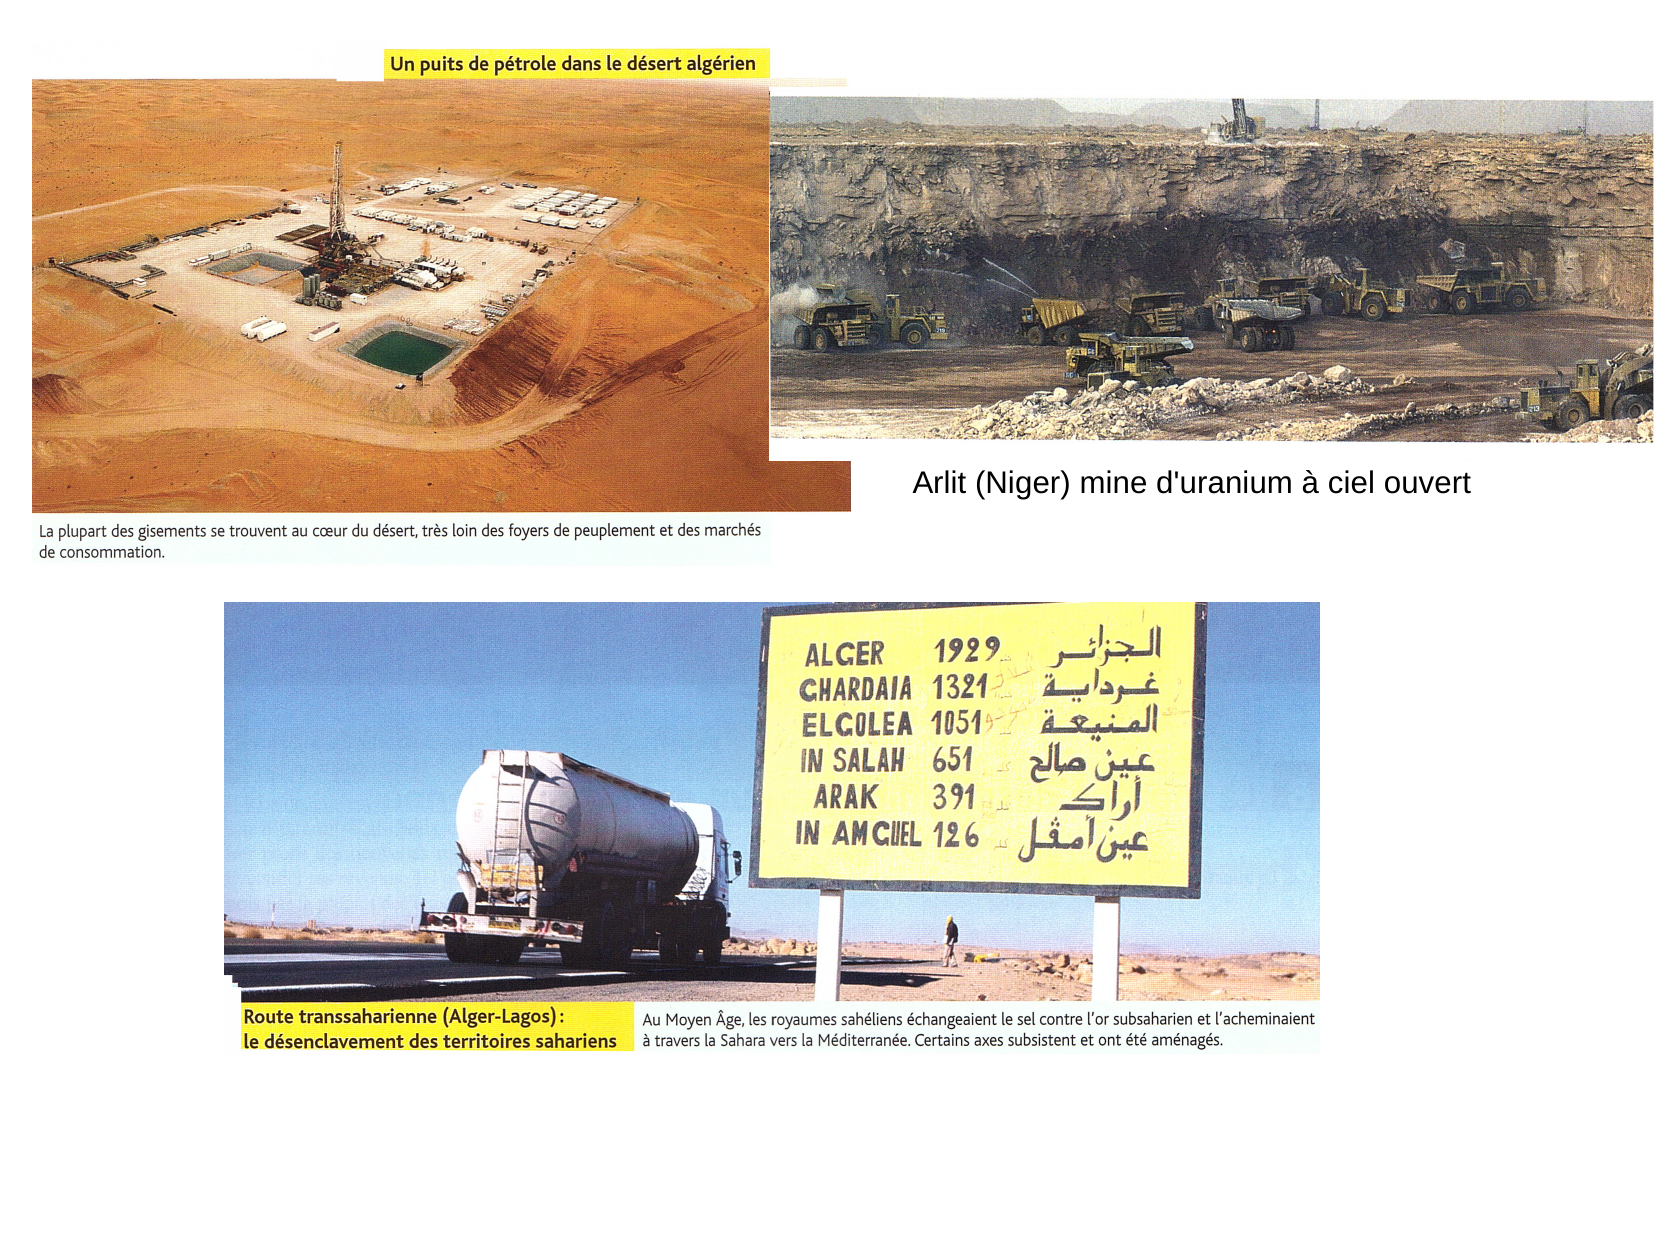

Arlit (Niger) mine d'uranium à ciel ouvert